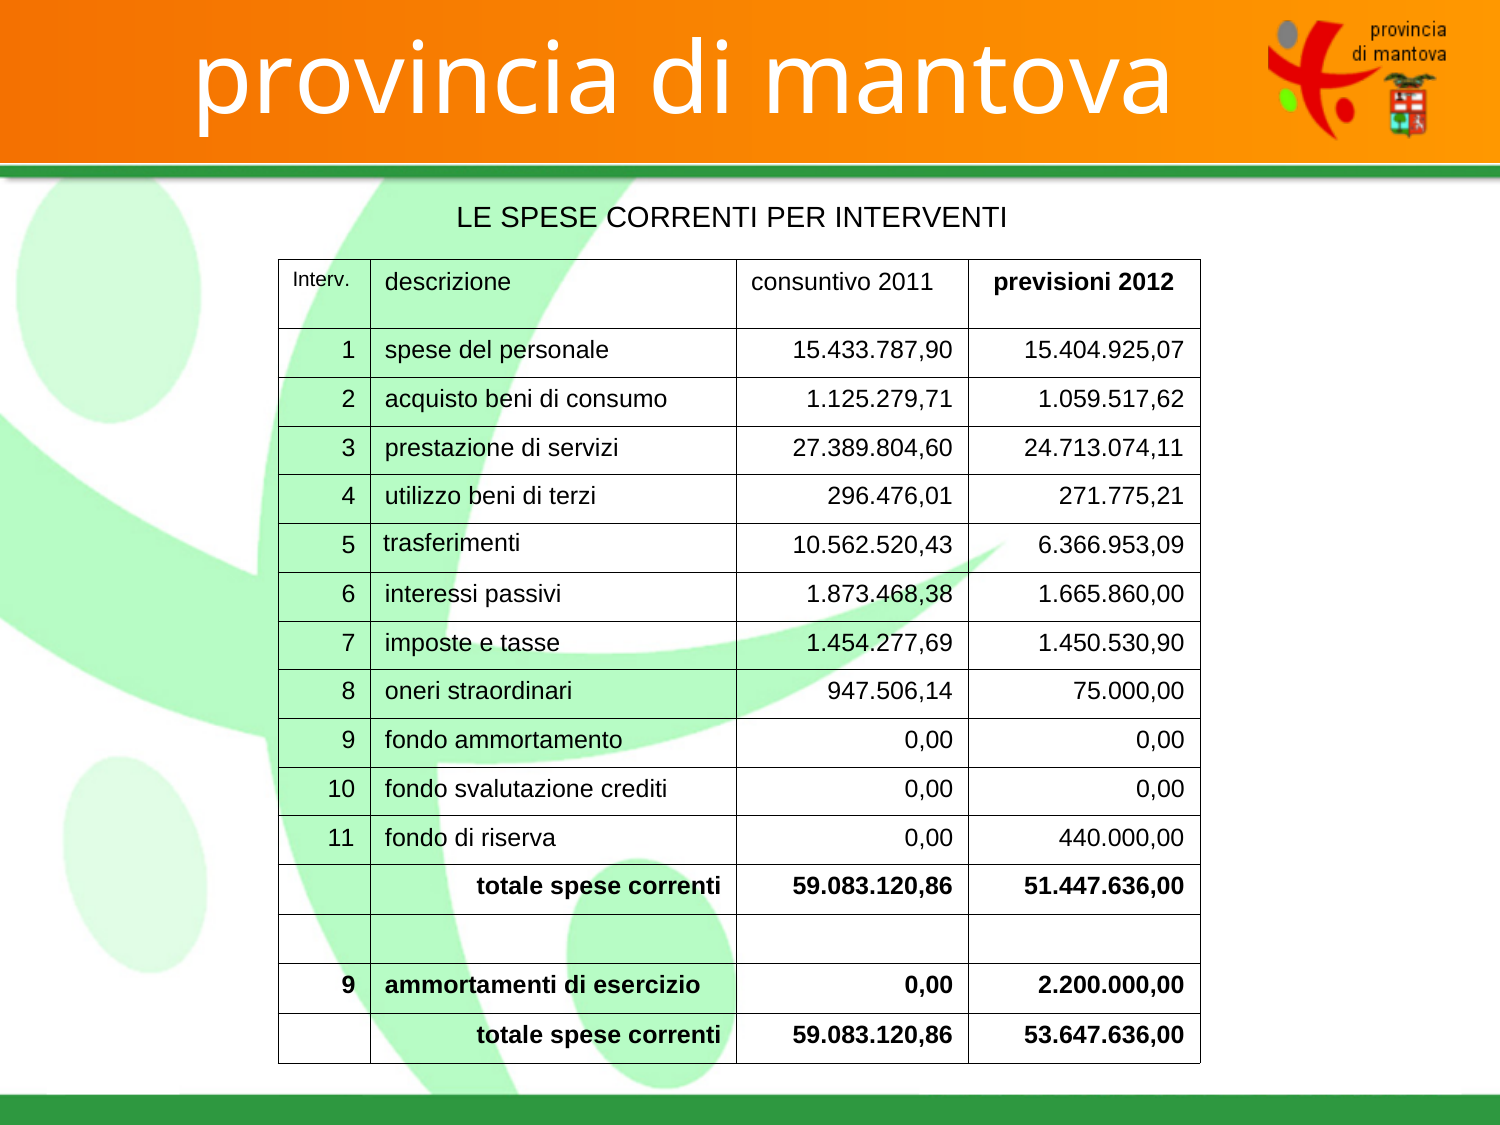

provincia di mantova
| LE SPESE CORRENTI PER INTERVENTI |
| --- |
| Interv. | descrizione | consuntivo 2011 | previsioni 2012 |
| --- | --- | --- | --- |
| 1 | spese del personale | 15.433.787,90 | 15.404.925,07 |
| 2 | acquisto beni di consumo | 1.125.279,71 | 1.059.517,62 |
| 3 | prestazione di servizi | 27.389.804,60 | 24.713.074,11 |
| 4 | utilizzo beni di terzi | 296.476,01 | 271.775,21 |
| 5 | trasferimenti | 10.562.520,43 | 6.366.953,09 |
| 6 | interessi passivi | 1.873.468,38 | 1.665.860,00 |
| 7 | imposte e tasse | 1.454.277,69 | 1.450.530,90 |
| 8 | oneri straordinari | 947.506,14 | 75.000,00 |
| 9 | fondo ammortamento | 0,00 | 0,00 |
| 10 | fondo svalutazione crediti | 0,00 | 0,00 |
| 11 | fondo di riserva | 0,00 | 440.000,00 |
| | totale spese correnti | 59.083.120,86 | 51.447.636,00 |
| | | | |
| 9 | ammortamenti di esercizio | 0,00 | 2.200.000,00 |
| | totale spese correnti | 59.083.120,86 | 53.647.636,00 |